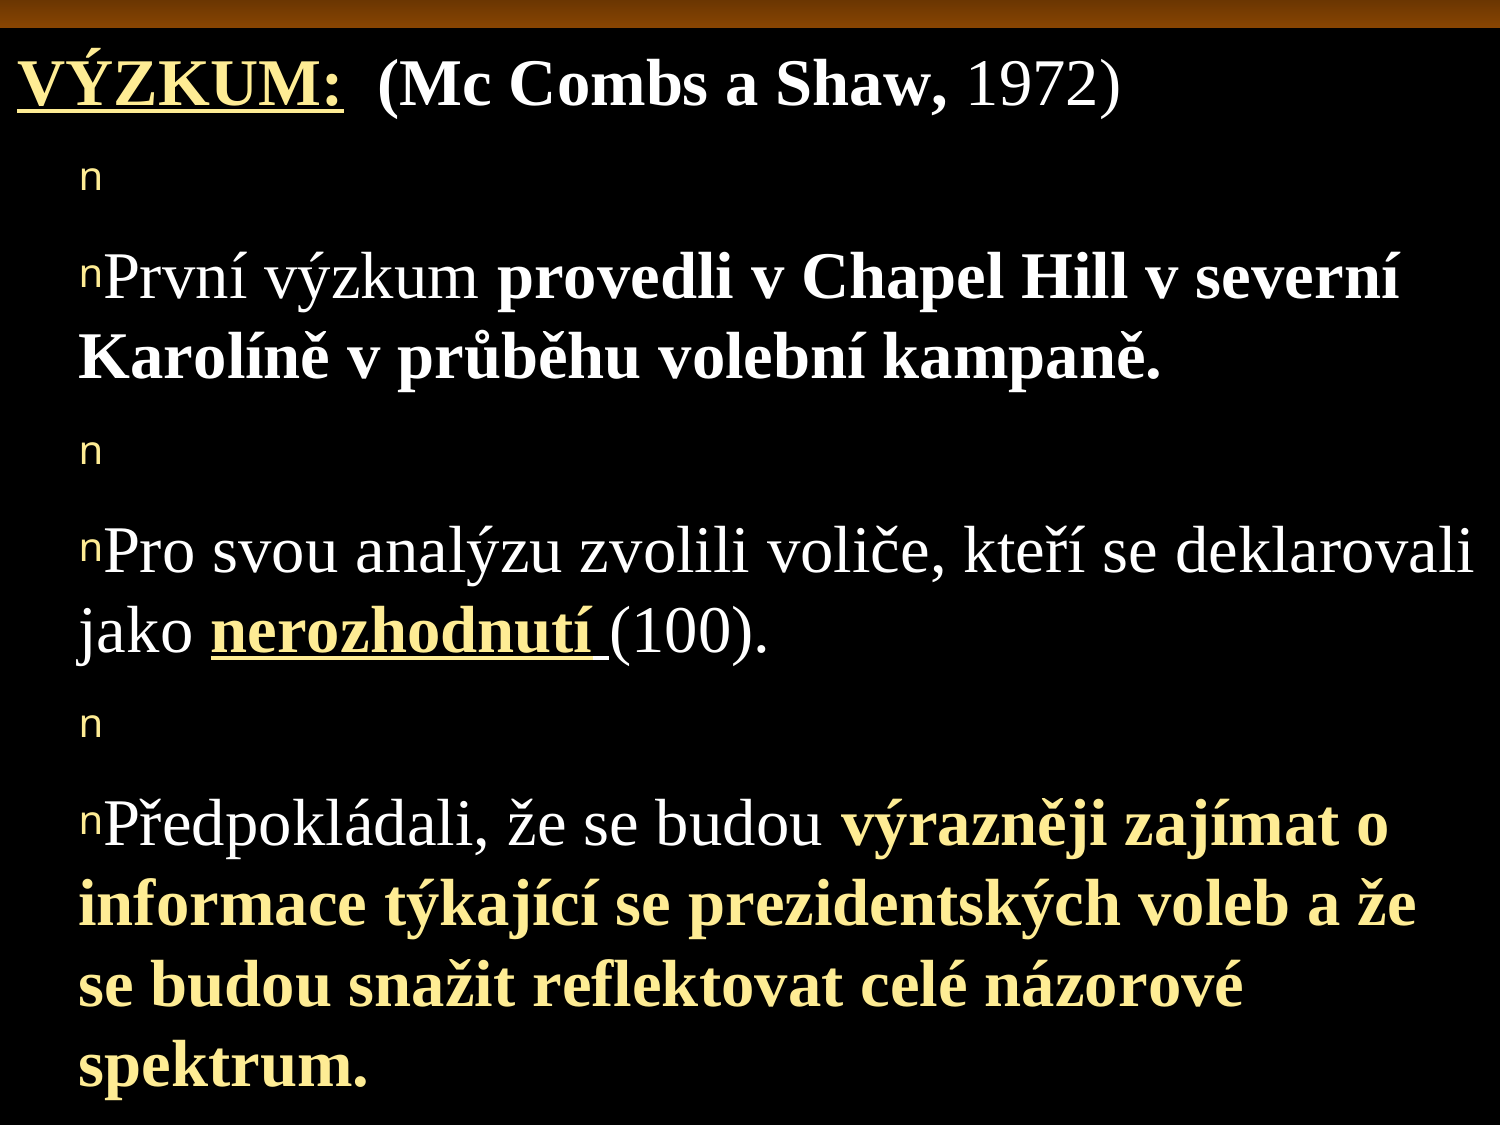

# VÝZKUM: (Mc Combs a Shaw, 1972)
První výzkum provedli v Chapel Hill v severní Karolíně v průběhu volební kampaně.
Pro svou analýzu zvolili voliče, kteří se deklarovali jako nerozhodnutí (100).
Předpokládali, že se budou výrazněji zajímat o informace týkající se prezidentských voleb a že se budou snažit reflektovat celé názorové spektrum.